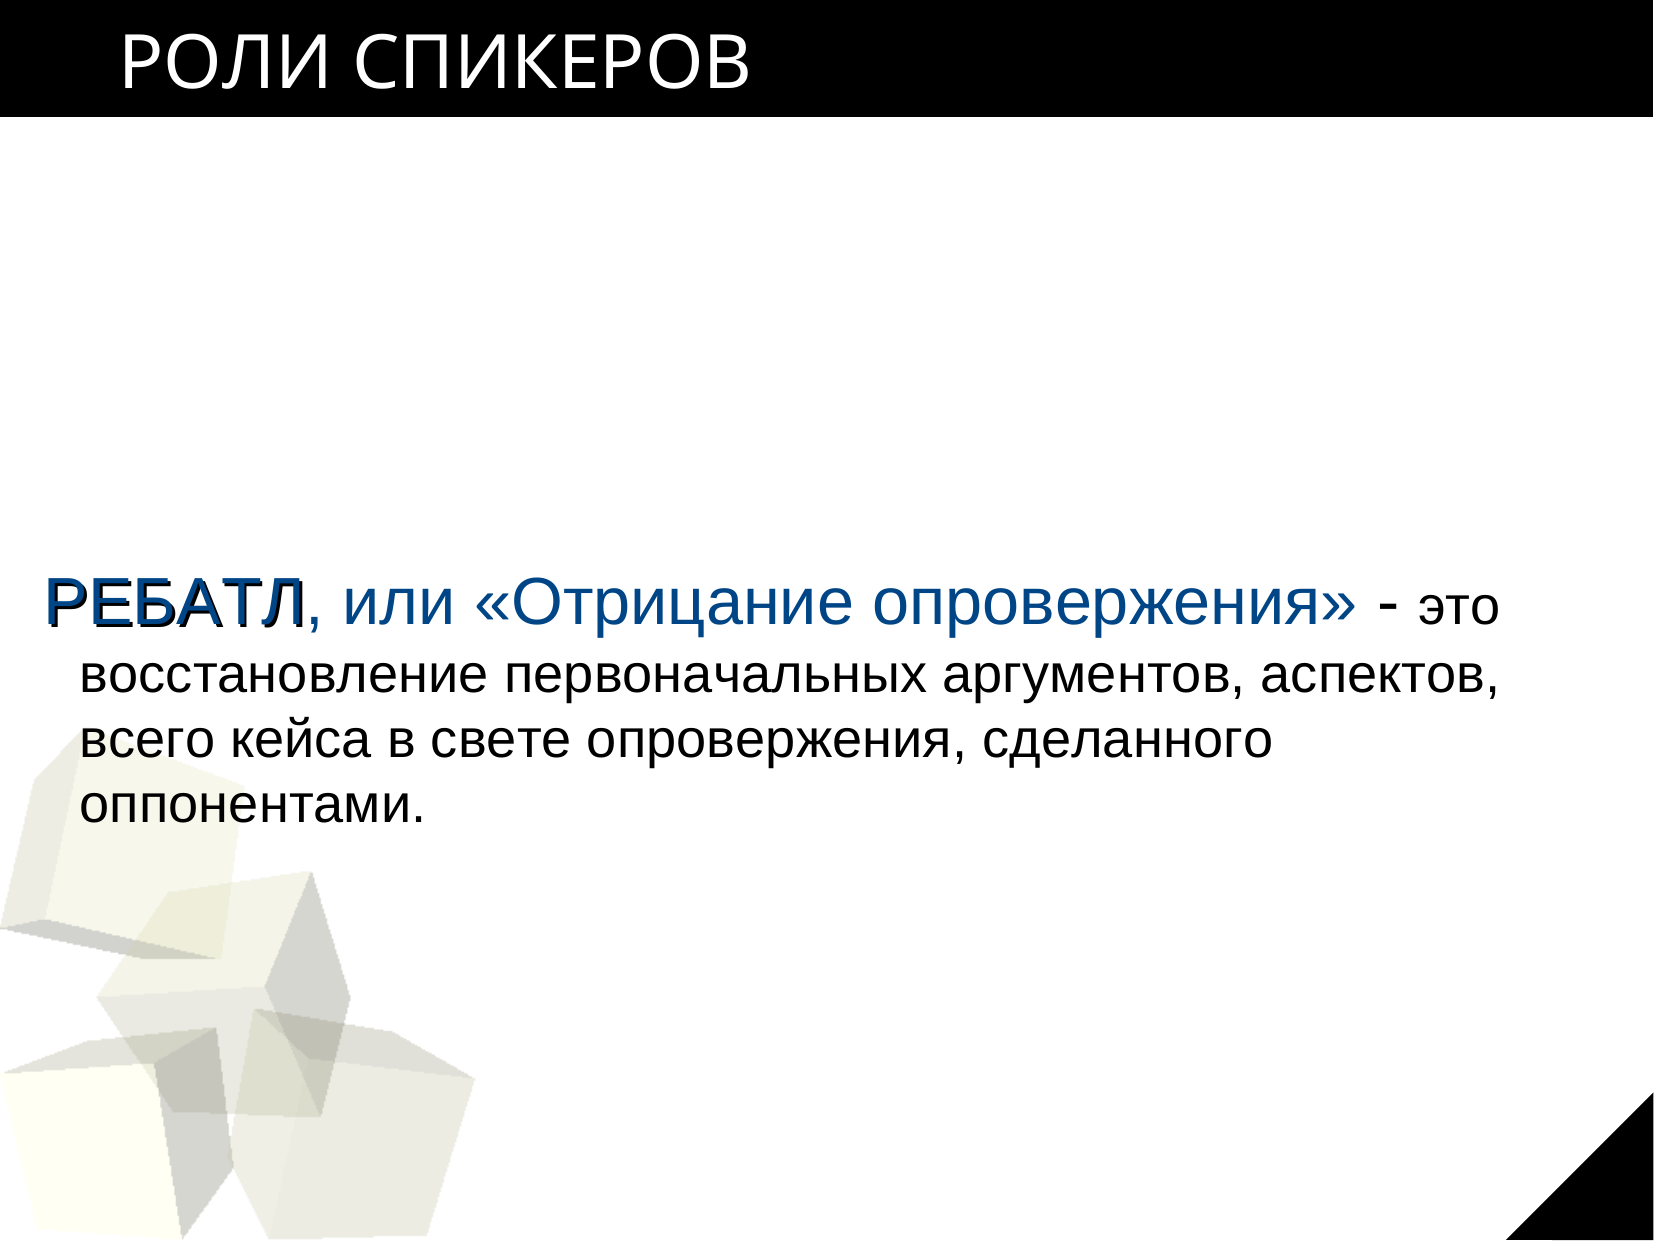

# РОЛИ СПИКЕРОВ
РЕБАТЛ, или «Отрицание опровержения» - это восстановление первоначальных аргументов, аспектов, всего кейса в свете опровержения, сделанного оппонентами.